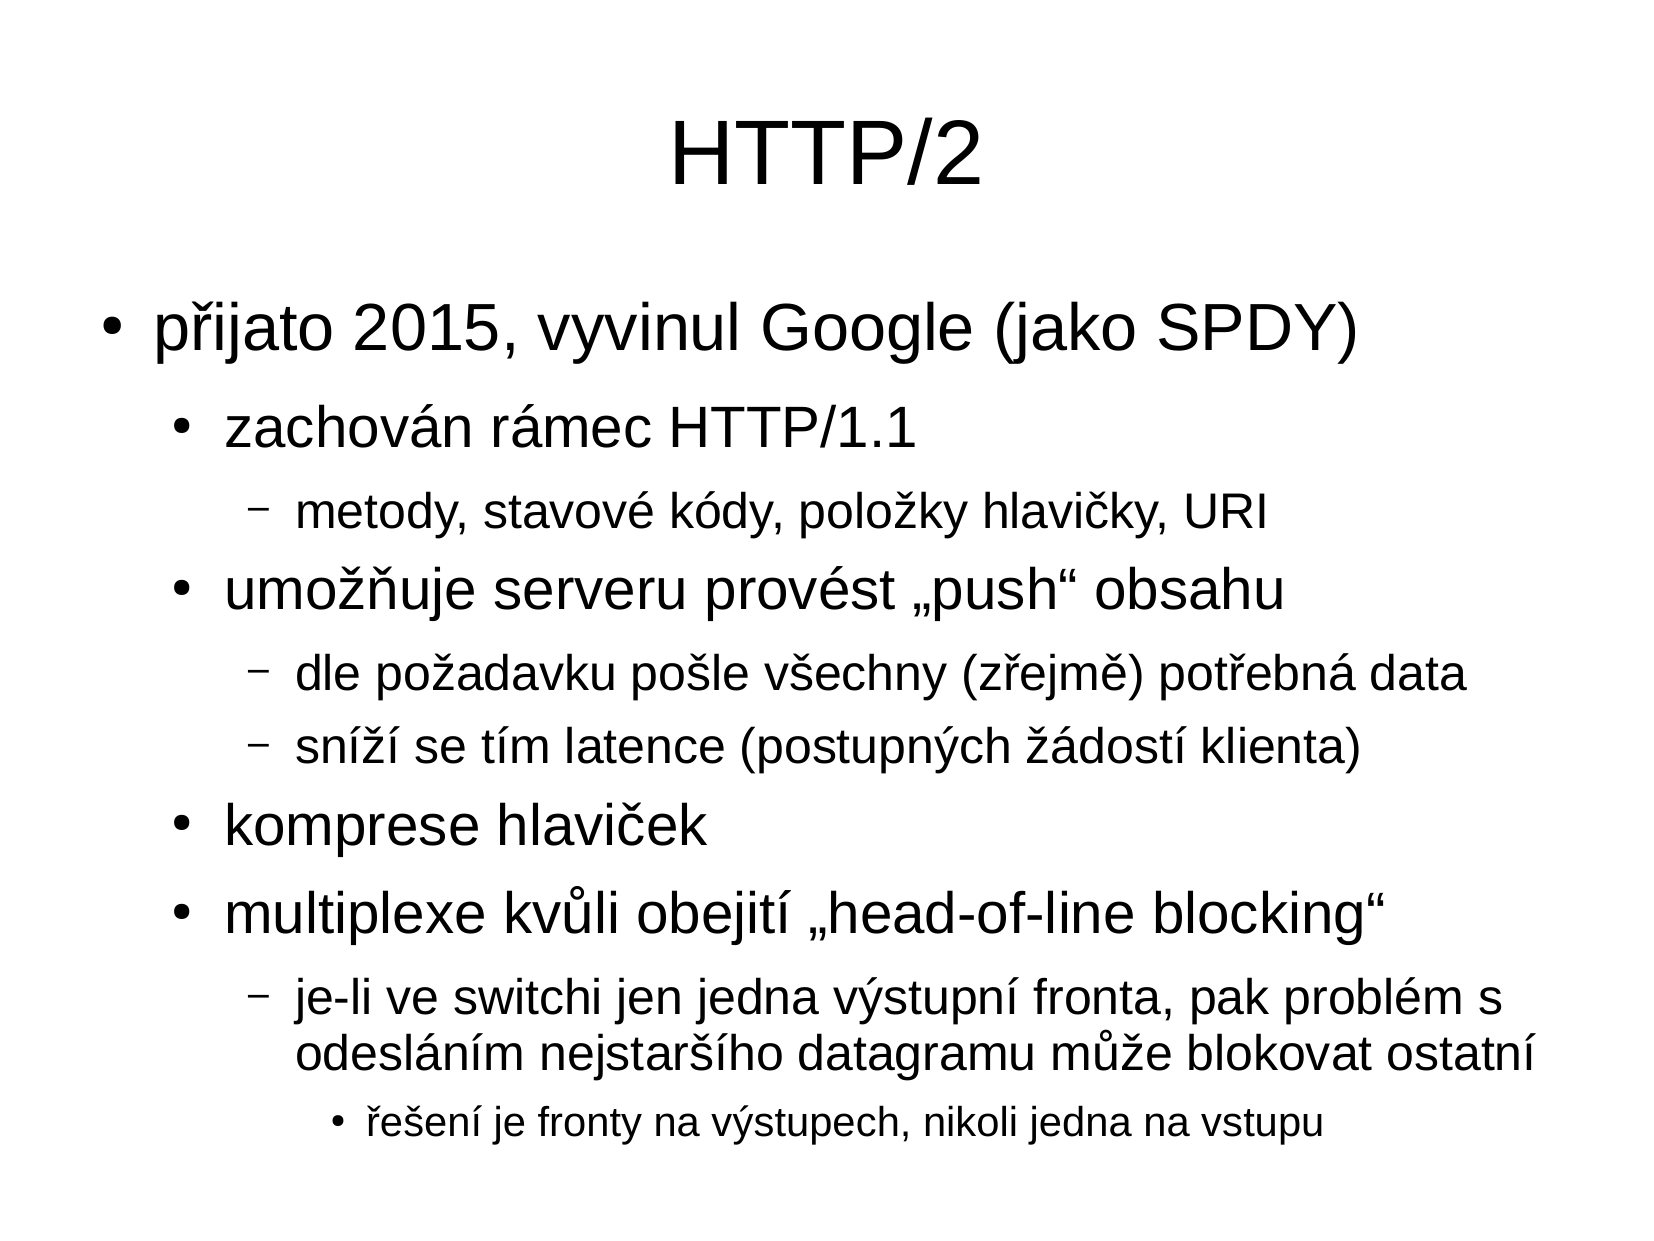

# HTTP/2
přijato 2015, vyvinul Google (jako SPDY)
zachován rámec HTTP/1.1
metody, stavové kódy, položky hlavičky, URI
umožňuje serveru provést „push“ obsahu
dle požadavku pošle všechny (zřejmě) potřebná data
sníží se tím latence (postupných žádostí klienta)
komprese hlaviček
multiplexe kvůli obejití „head-of-line blocking“
je-li ve switchi jen jedna výstupní fronta, pak problém s odesláním nejstaršího datagramu může blokovat ostatní
řešení je fronty na výstupech, nikoli jedna na vstupu